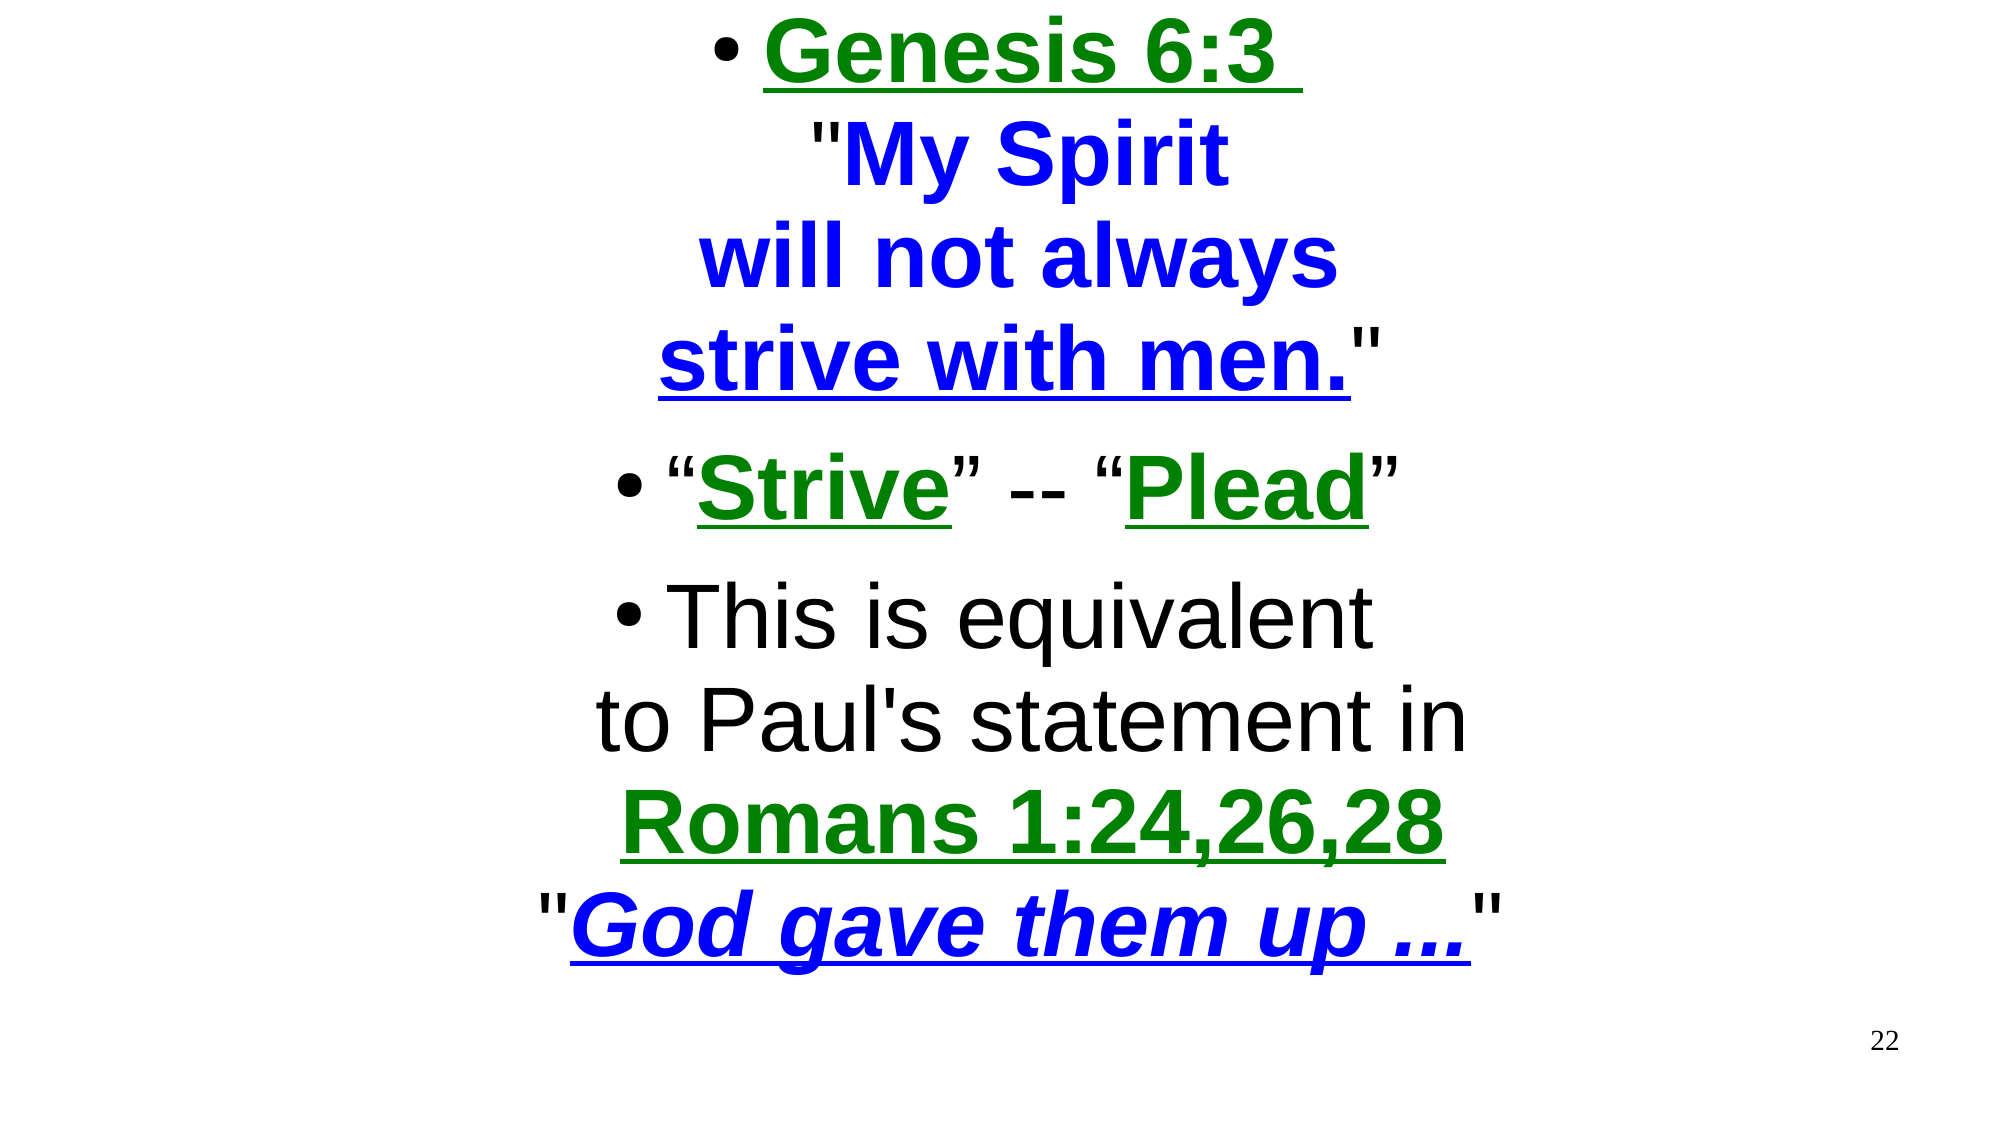

# Genesis 6:3 "My Spirit will not always strive with men."
“Strive” -- “Plead”
This is equivalent
to Paul's statement in
Romans 1:24,26,28
"God gave them up ..."
22